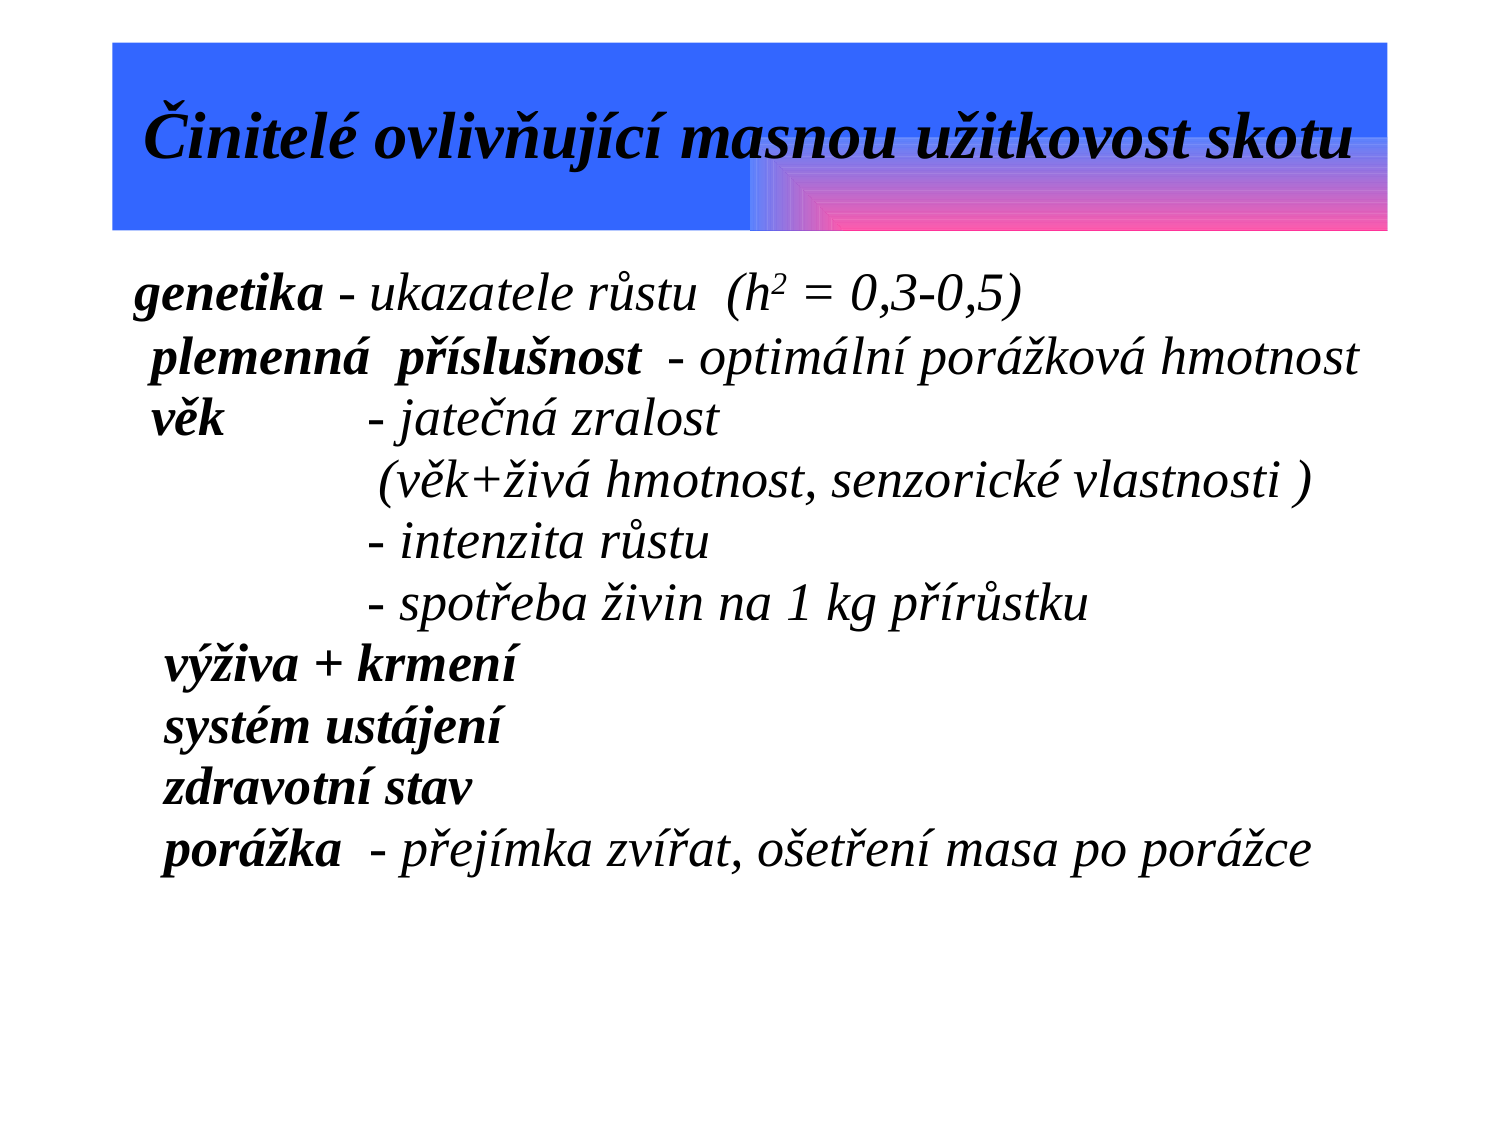

Činitelé ovlivňující masnou užitkovost skotu
# genetika - ukazatele růstu (h2 = 0,3-0,5)
	  plemenná příslušnost 	- optimální porážková hmotnost
	  věk	- jatečná zralost
 (věk+živá hmotnost, senzorické vlastnosti )
			- intenzita růstu
			- spotřeba živin na 1 kg přírůstku
	   výživa + krmení
	   systém ustájení
	   zdravotní stav
	   porážka - přejímka zvířat, ošetření masa po porážce